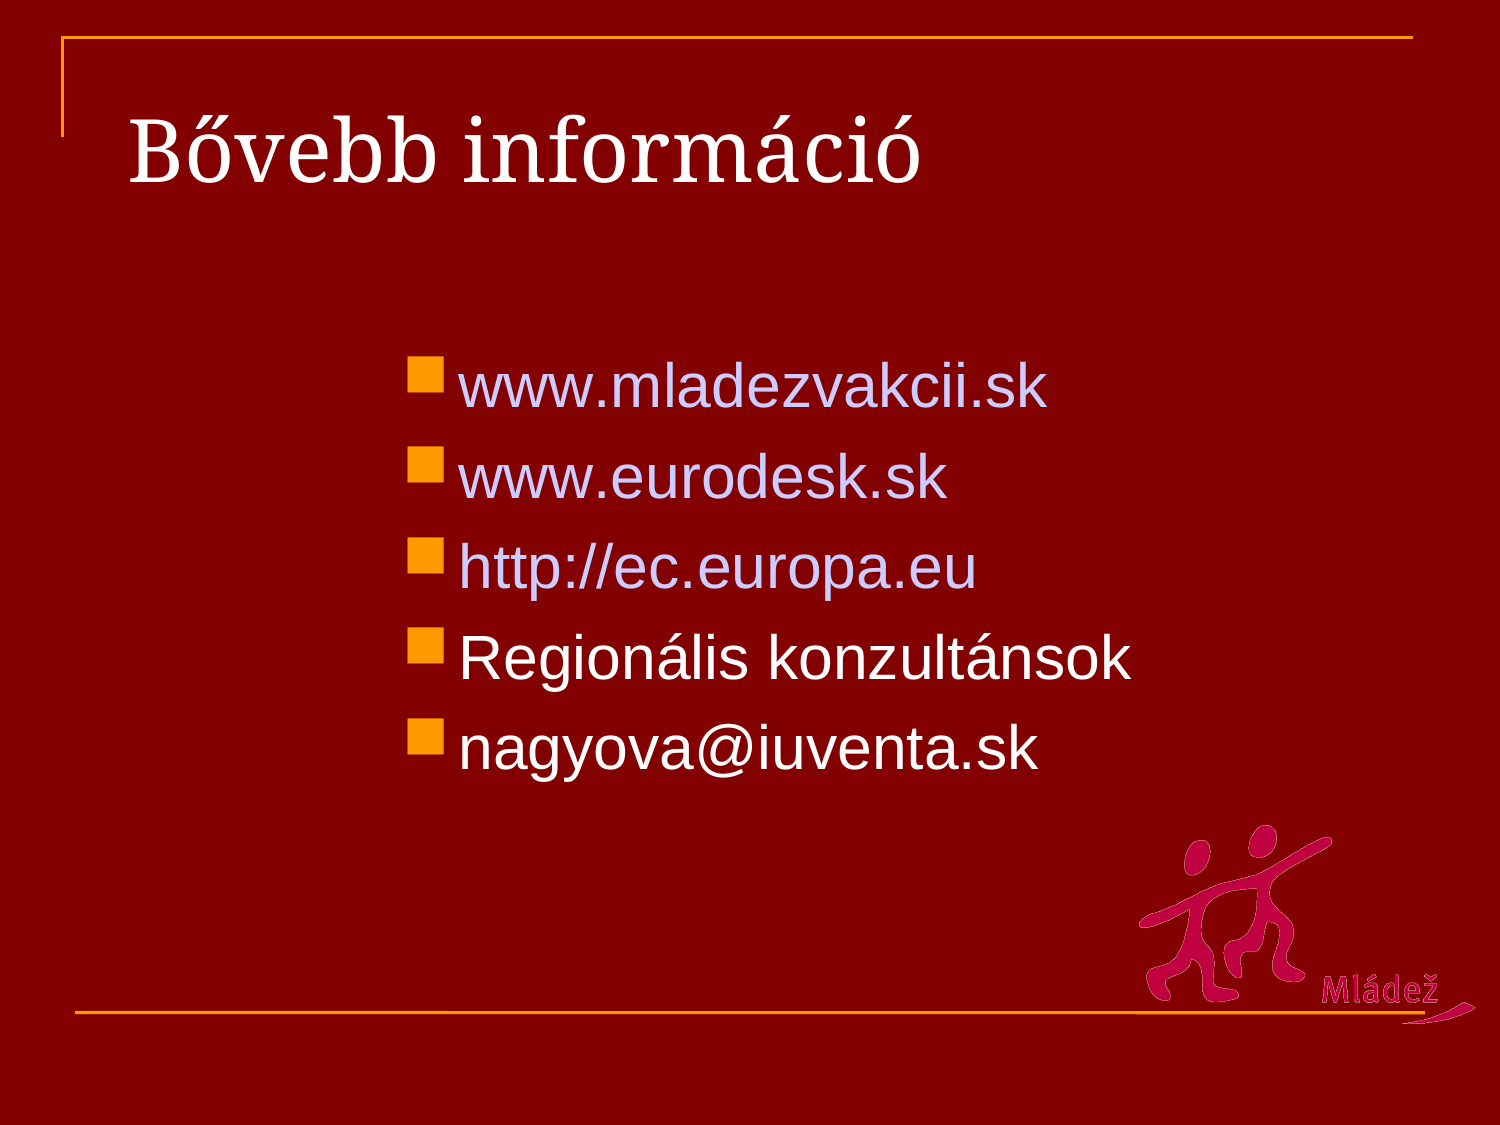

Bővebb információ
www.mladezvakcii.sk
www.eurodesk.sk
http://ec.europa.eu
Regionális konzultánsok
nagyova@iuventa.sk